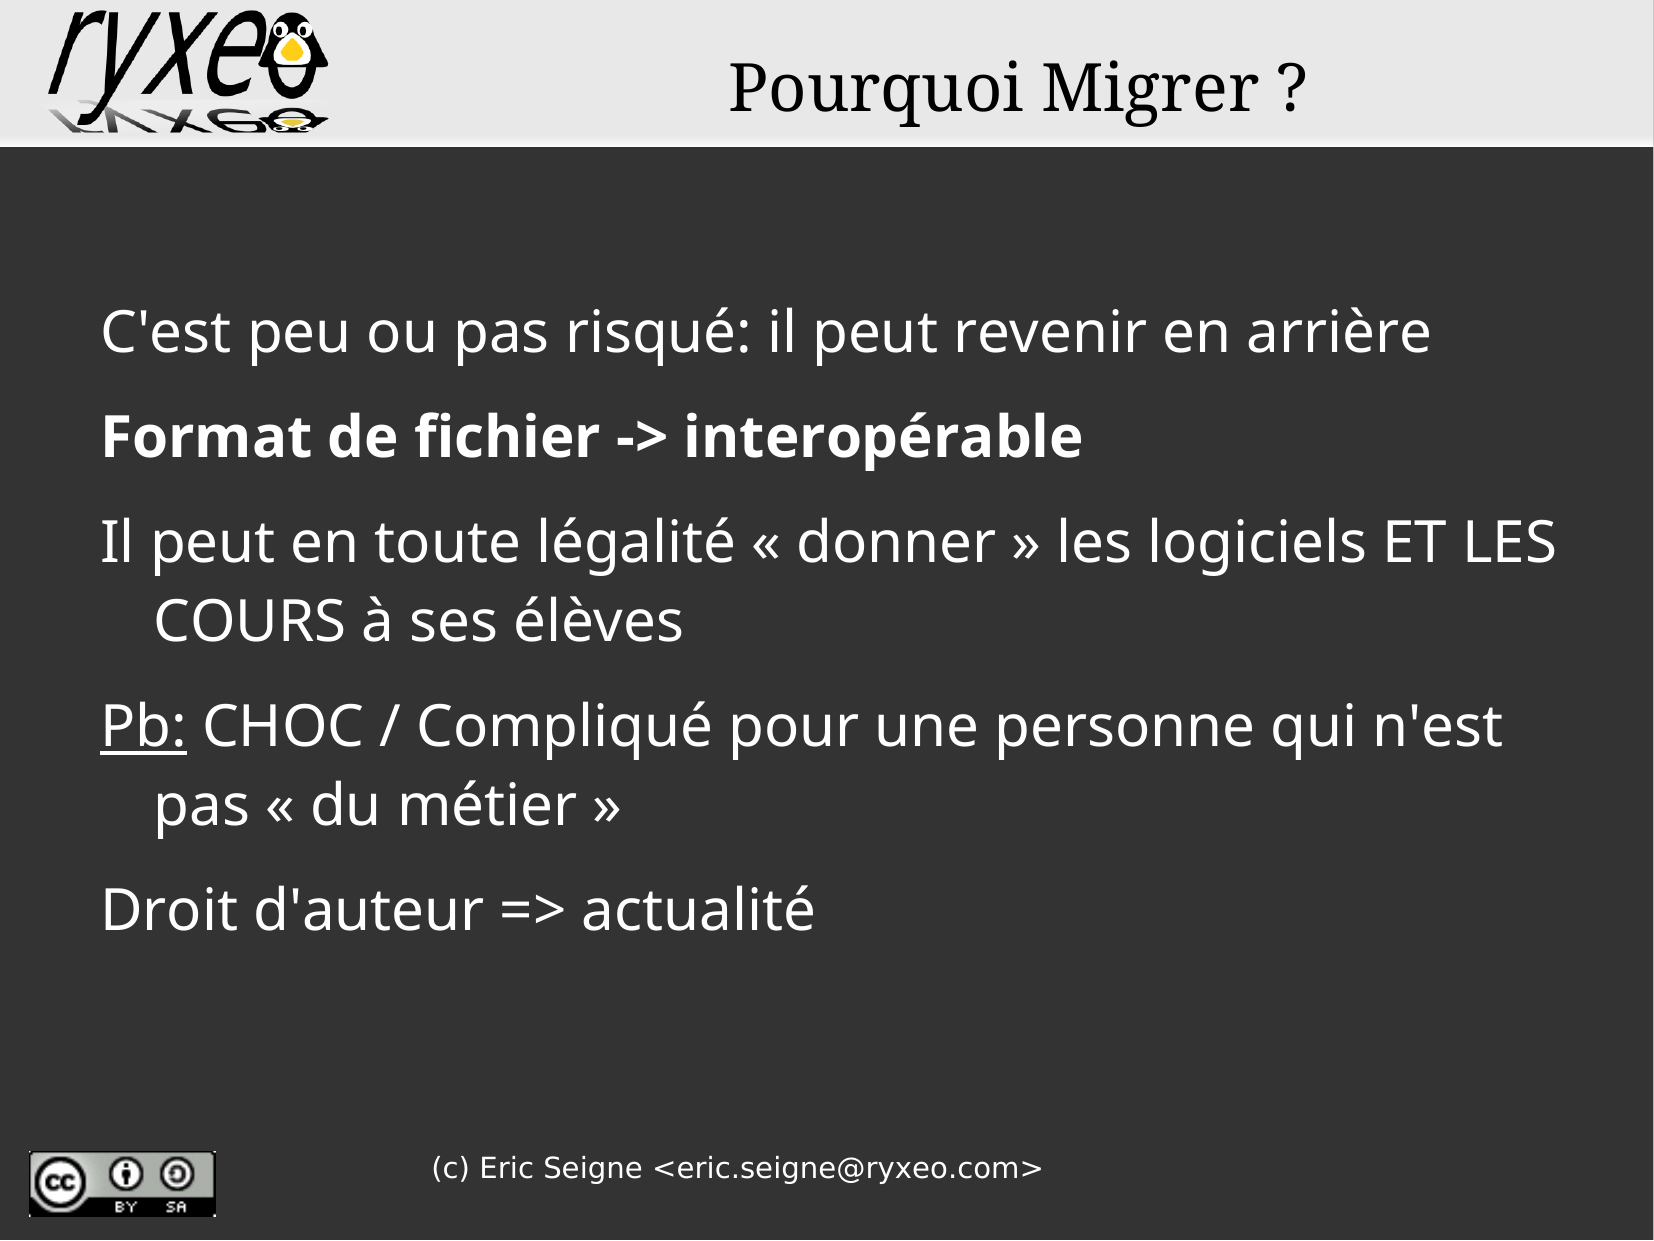

# Pourquoi Migrer ?
C'est peu ou pas risqué: il peut revenir en arrière
Format de fichier -> interopérable
Il peut en toute légalité « donner » les logiciels ET LES COURS à ses élèves
Pb: CHOC / Compliqué pour une personne qui n'est pas « du métier »
Droit d'auteur => actualité